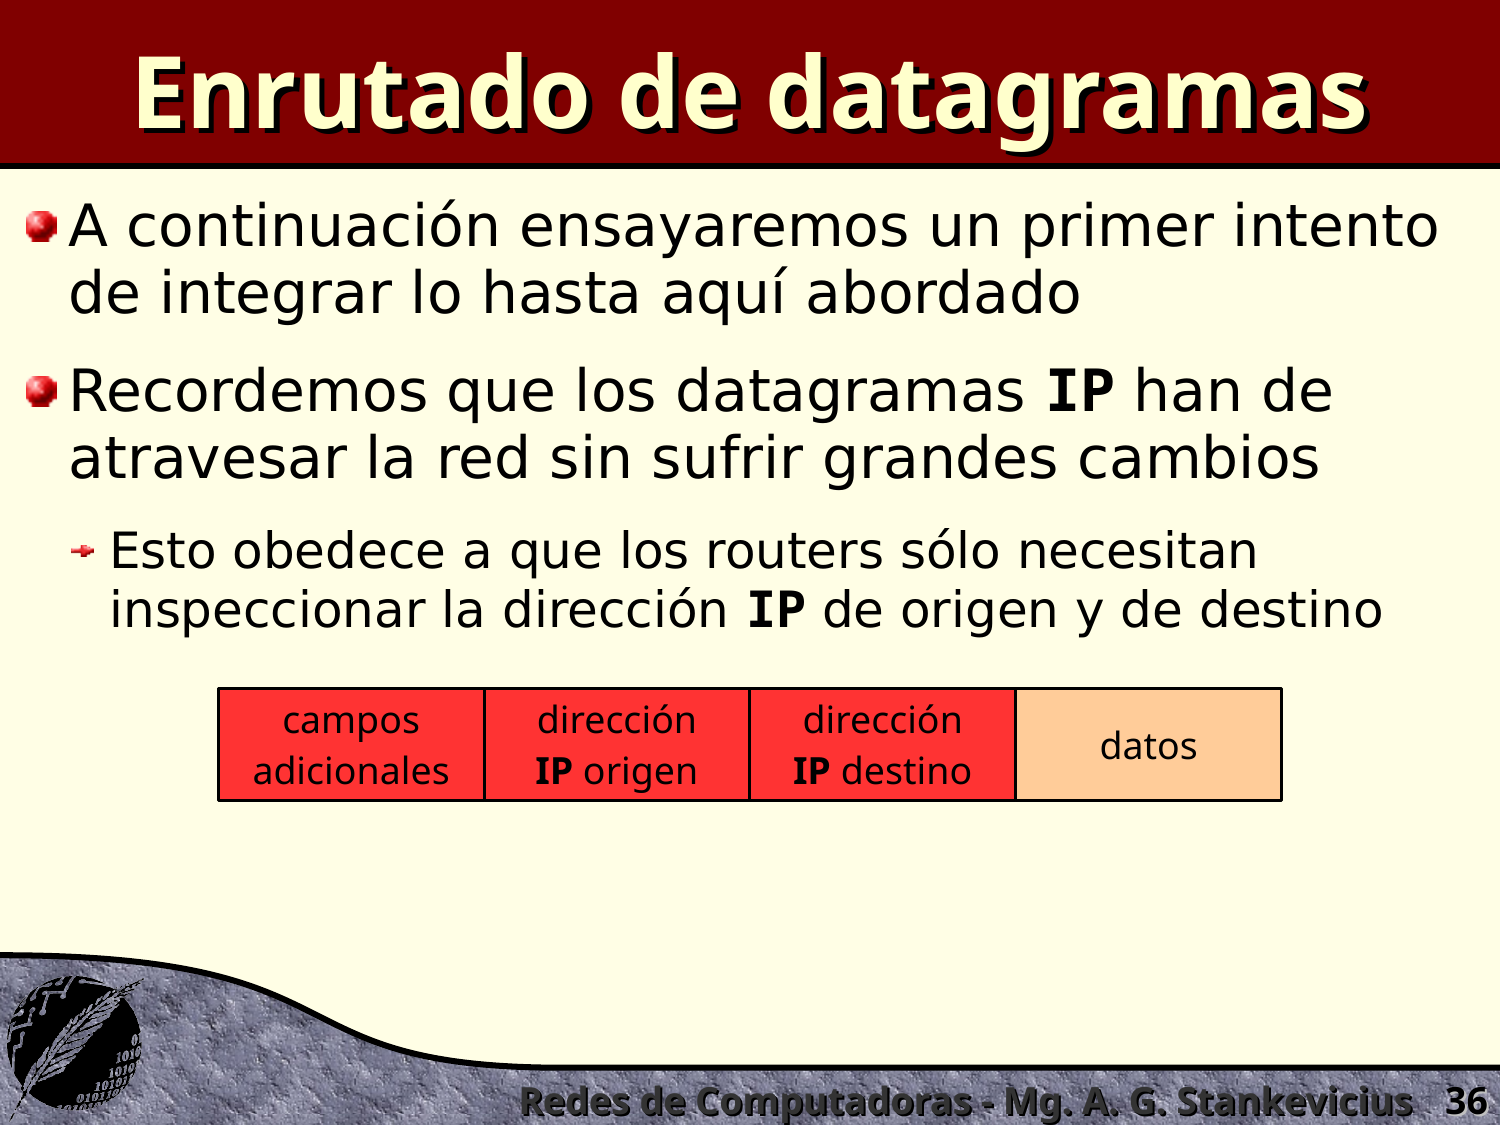

# Enrutado de datagramas
A continuación ensayaremos un primer intento de integrar lo hasta aquí abordado
Recordemos que los datagramas IP han de atravesar la red sin sufrir grandes cambios
Esto obedece a que los routers sólo necesitan inspeccionar la dirección IP de origen y de destino
campos
adicionales
dirección
IP origen
dirección
IP destino
datos
36